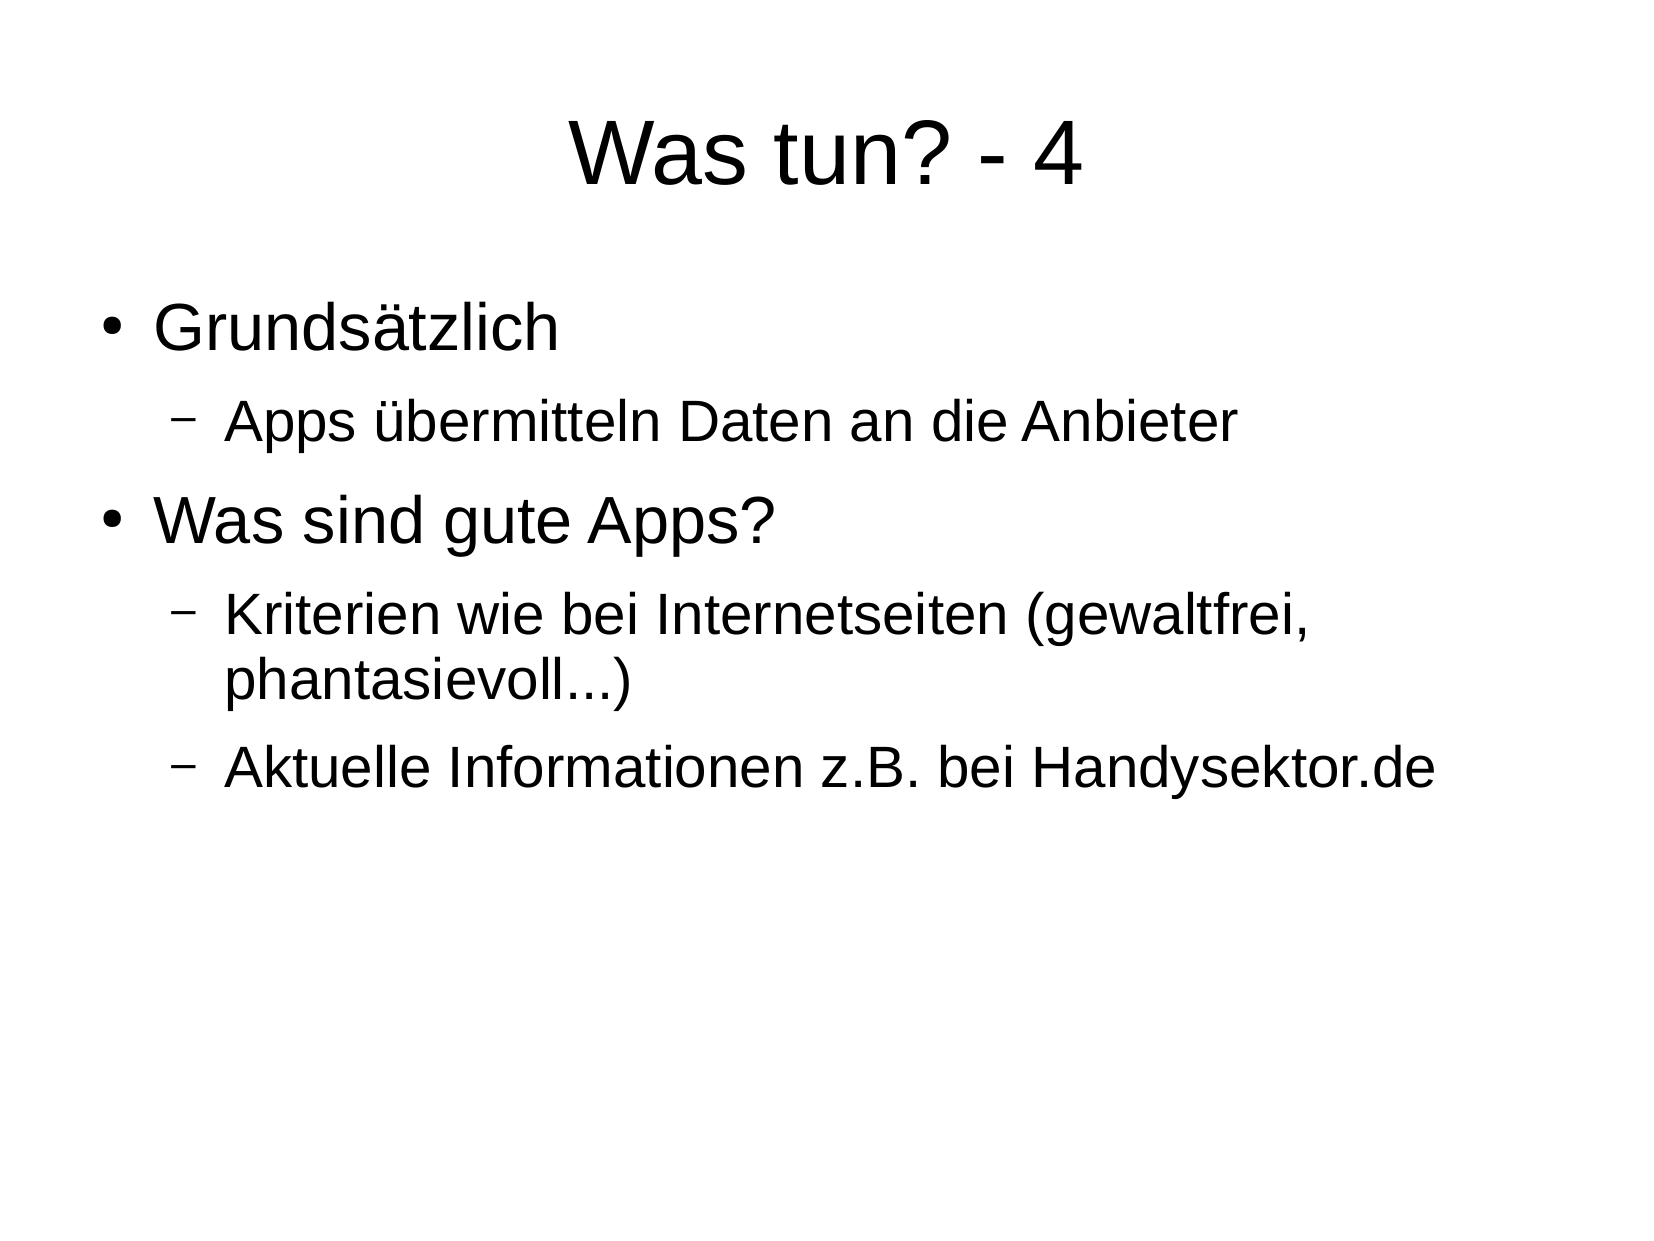

# Was tun? - 4
Grundsätzlich
Apps übermitteln Daten an die Anbieter
Was sind gute Apps?
Kriterien wie bei Internetseiten (gewaltfrei, phantasievoll...)
Aktuelle Informationen z.B. bei Handysektor.de